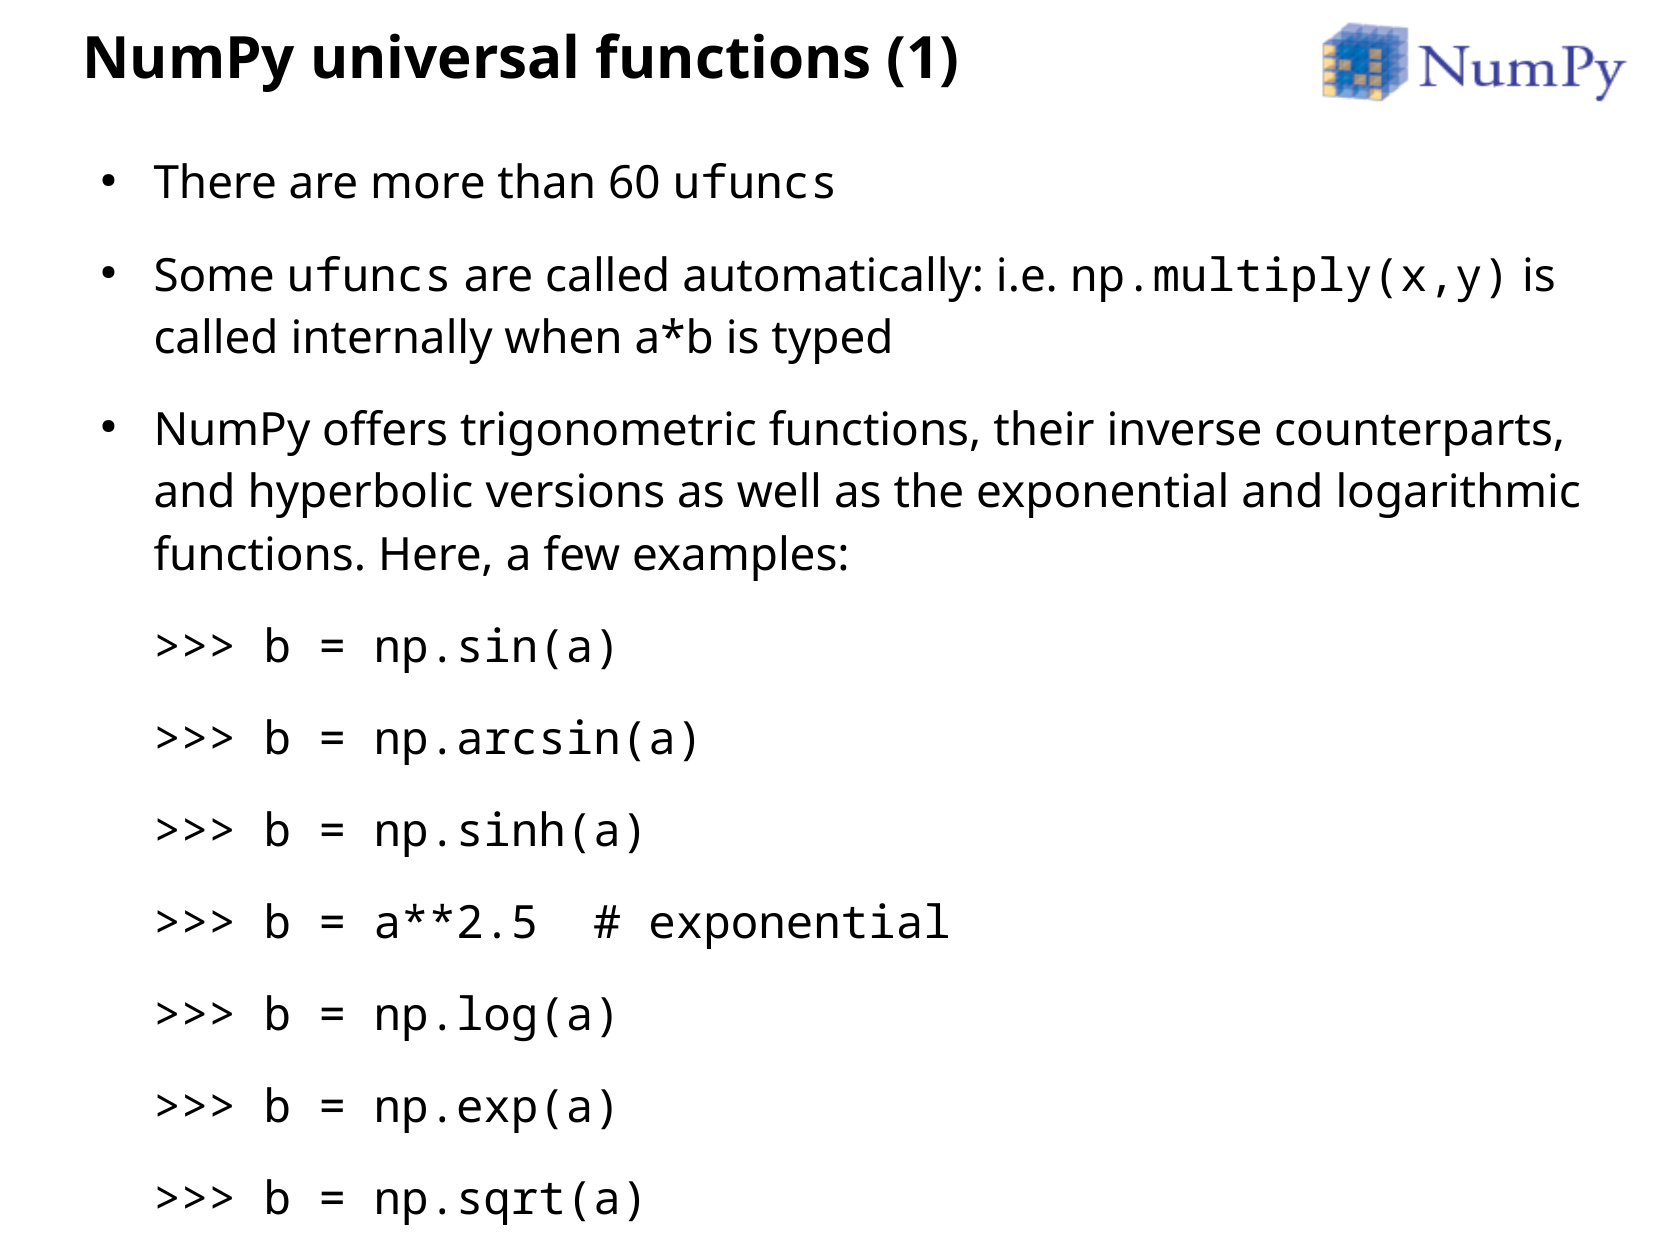

# NumPy universal functions (1)
There are more than 60 ufuncs
Some ufuncs are called automatically: i.e. np.multiply(x,y) is called internally when a*b is typed
NumPy offers trigonometric functions, their inverse counterparts, and hyperbolic versions as well as the exponential and logarithmic functions. Here, a few examples:
>>> b = np.sin(a)
>>> b = np.arcsin(a)
>>> b = np.sinh(a)
>>> b = a**2.5 # exponential
>>> b = np.log(a)
>>> b = np.exp(a)
>>> b = np.sqrt(a)